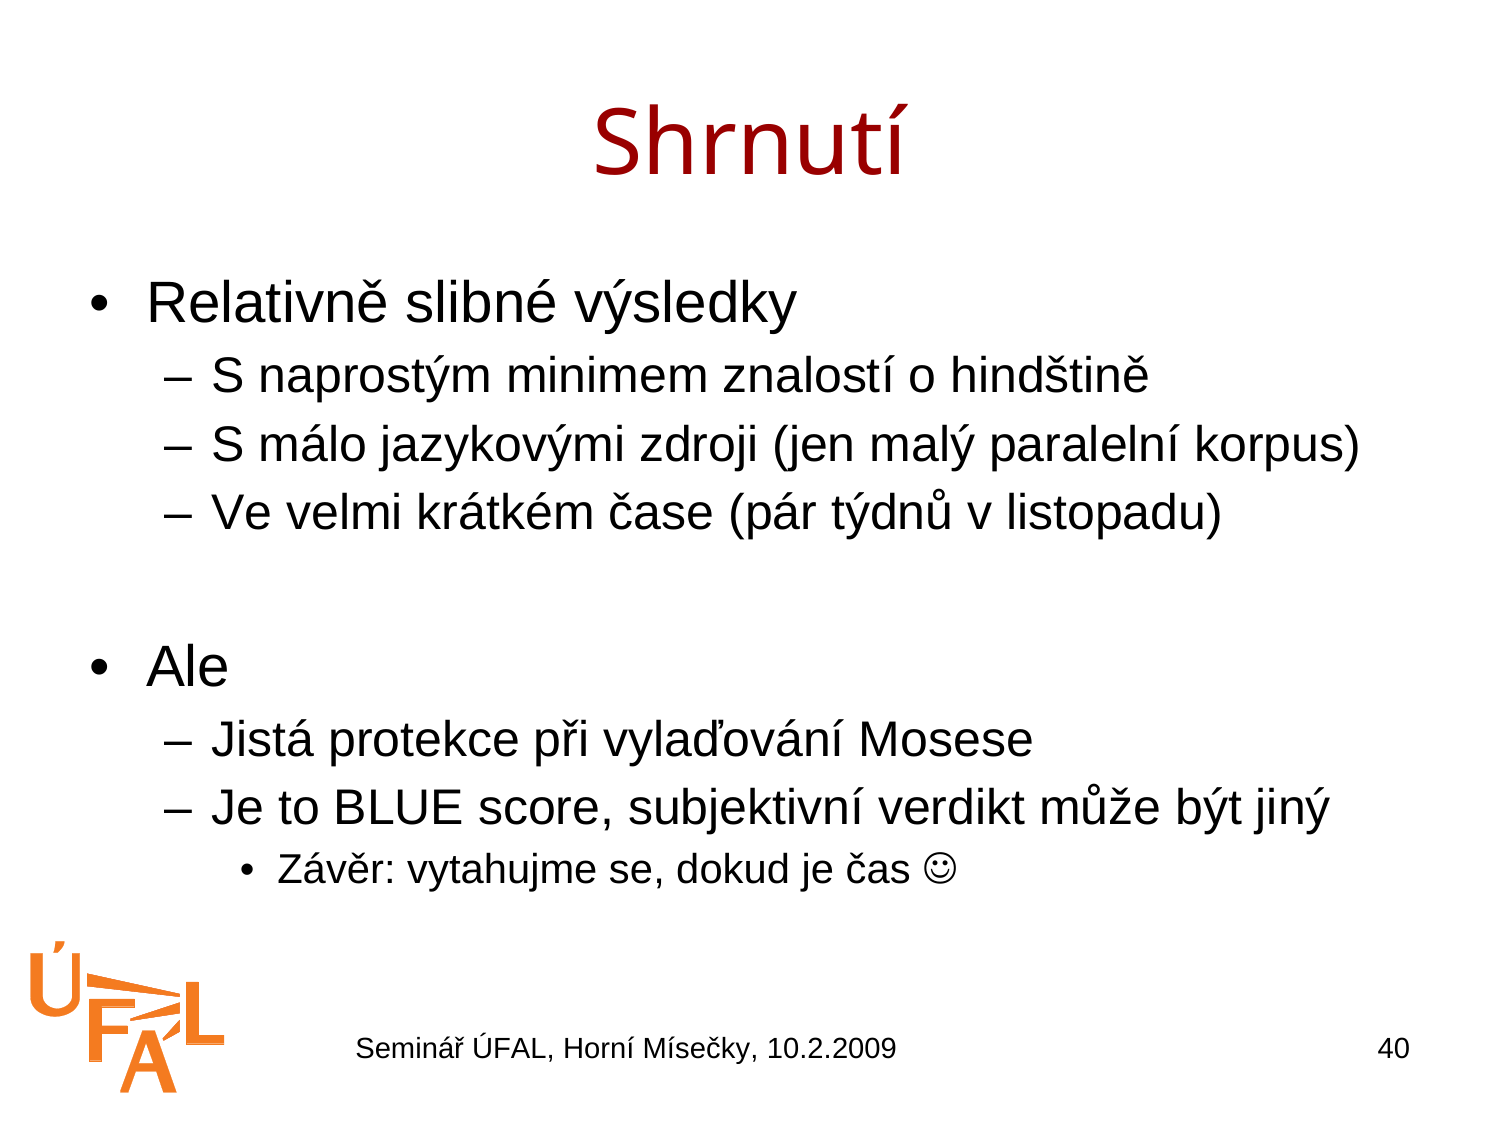

# Shrnutí
Relativně slibné výsledky
S naprostým minimem znalostí o hindštině
S málo jazykovými zdroji (jen malý paralelní korpus)
Ve velmi krátkém čase (pár týdnů v listopadu)
Ale
Jistá protekce při vylaďování Mosese
Je to BLUE score, subjektivní verdikt může být jiný
Závěr: vytahujme se, dokud je čas 
Seminář ÚFAL, Horní Mísečky, 10.2.2009
40